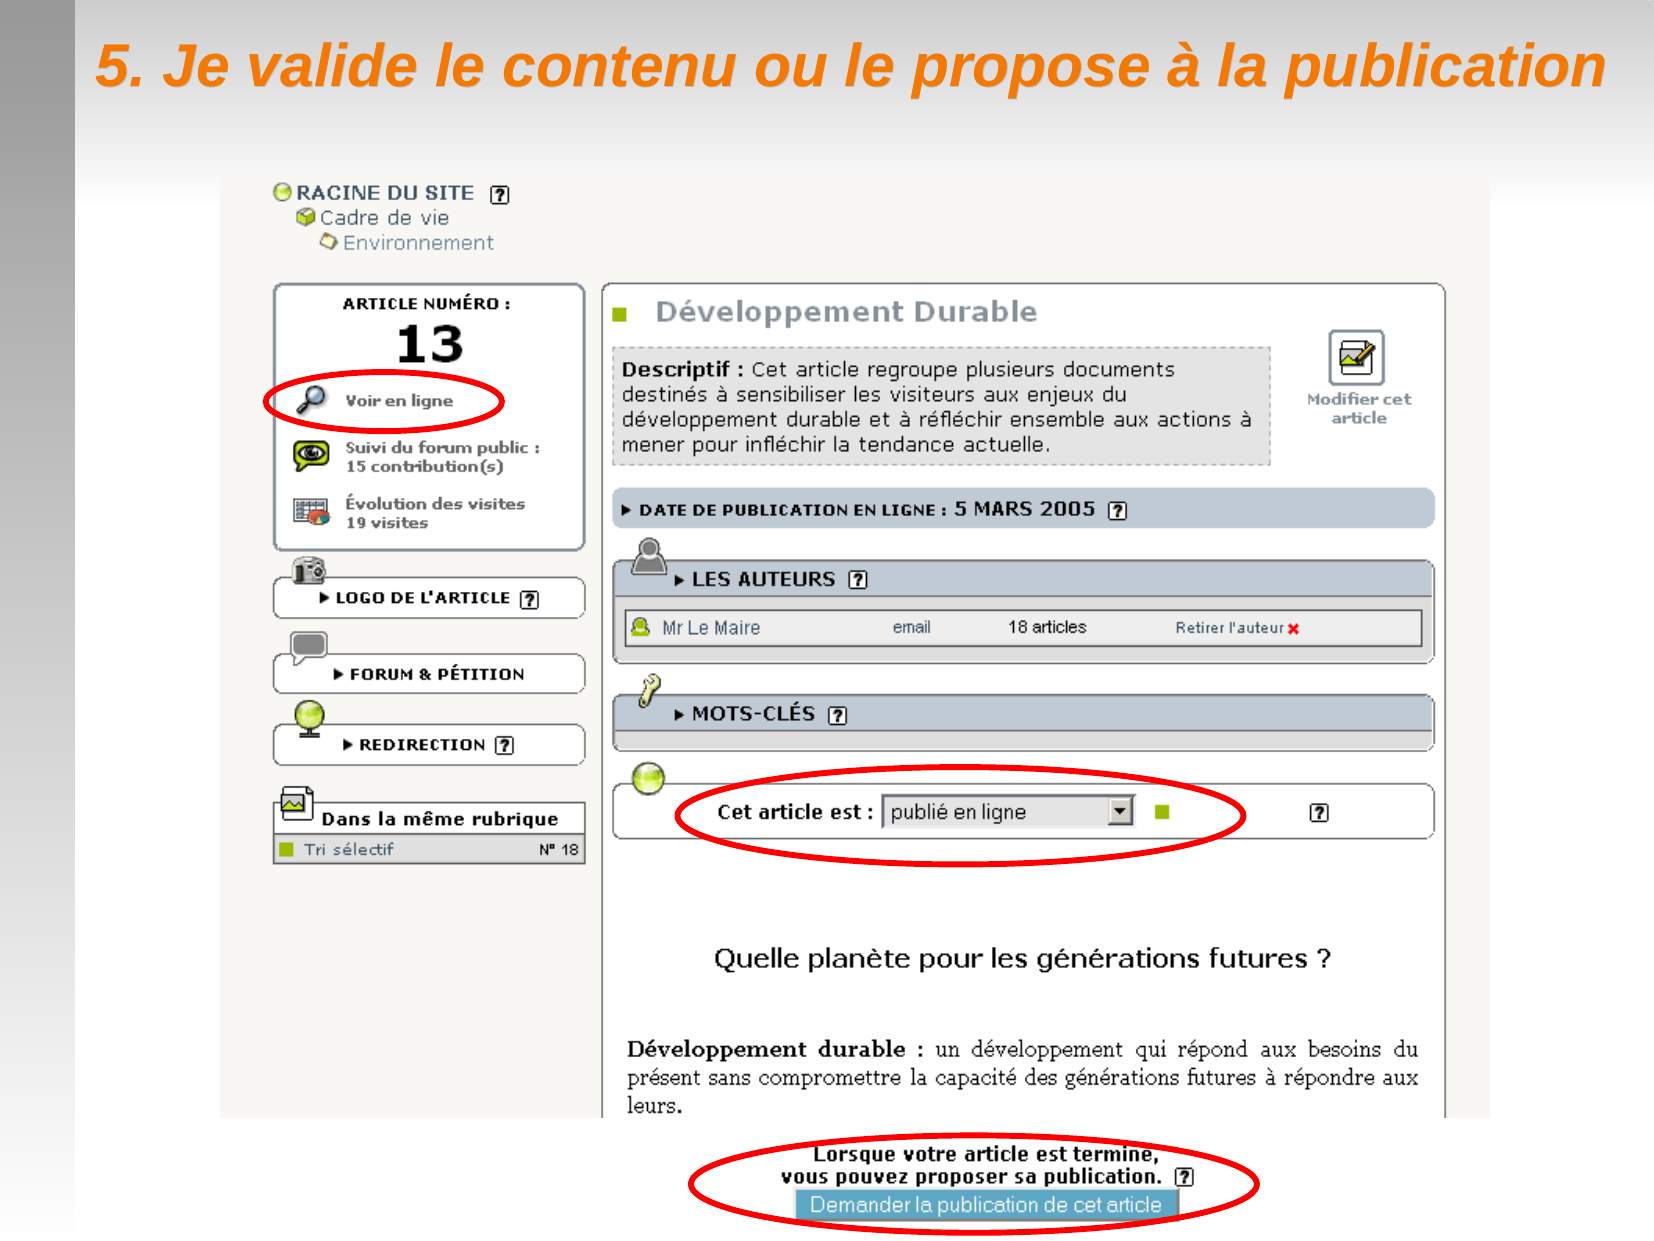

# 5. Je valide le contenu ou le propose à la publication